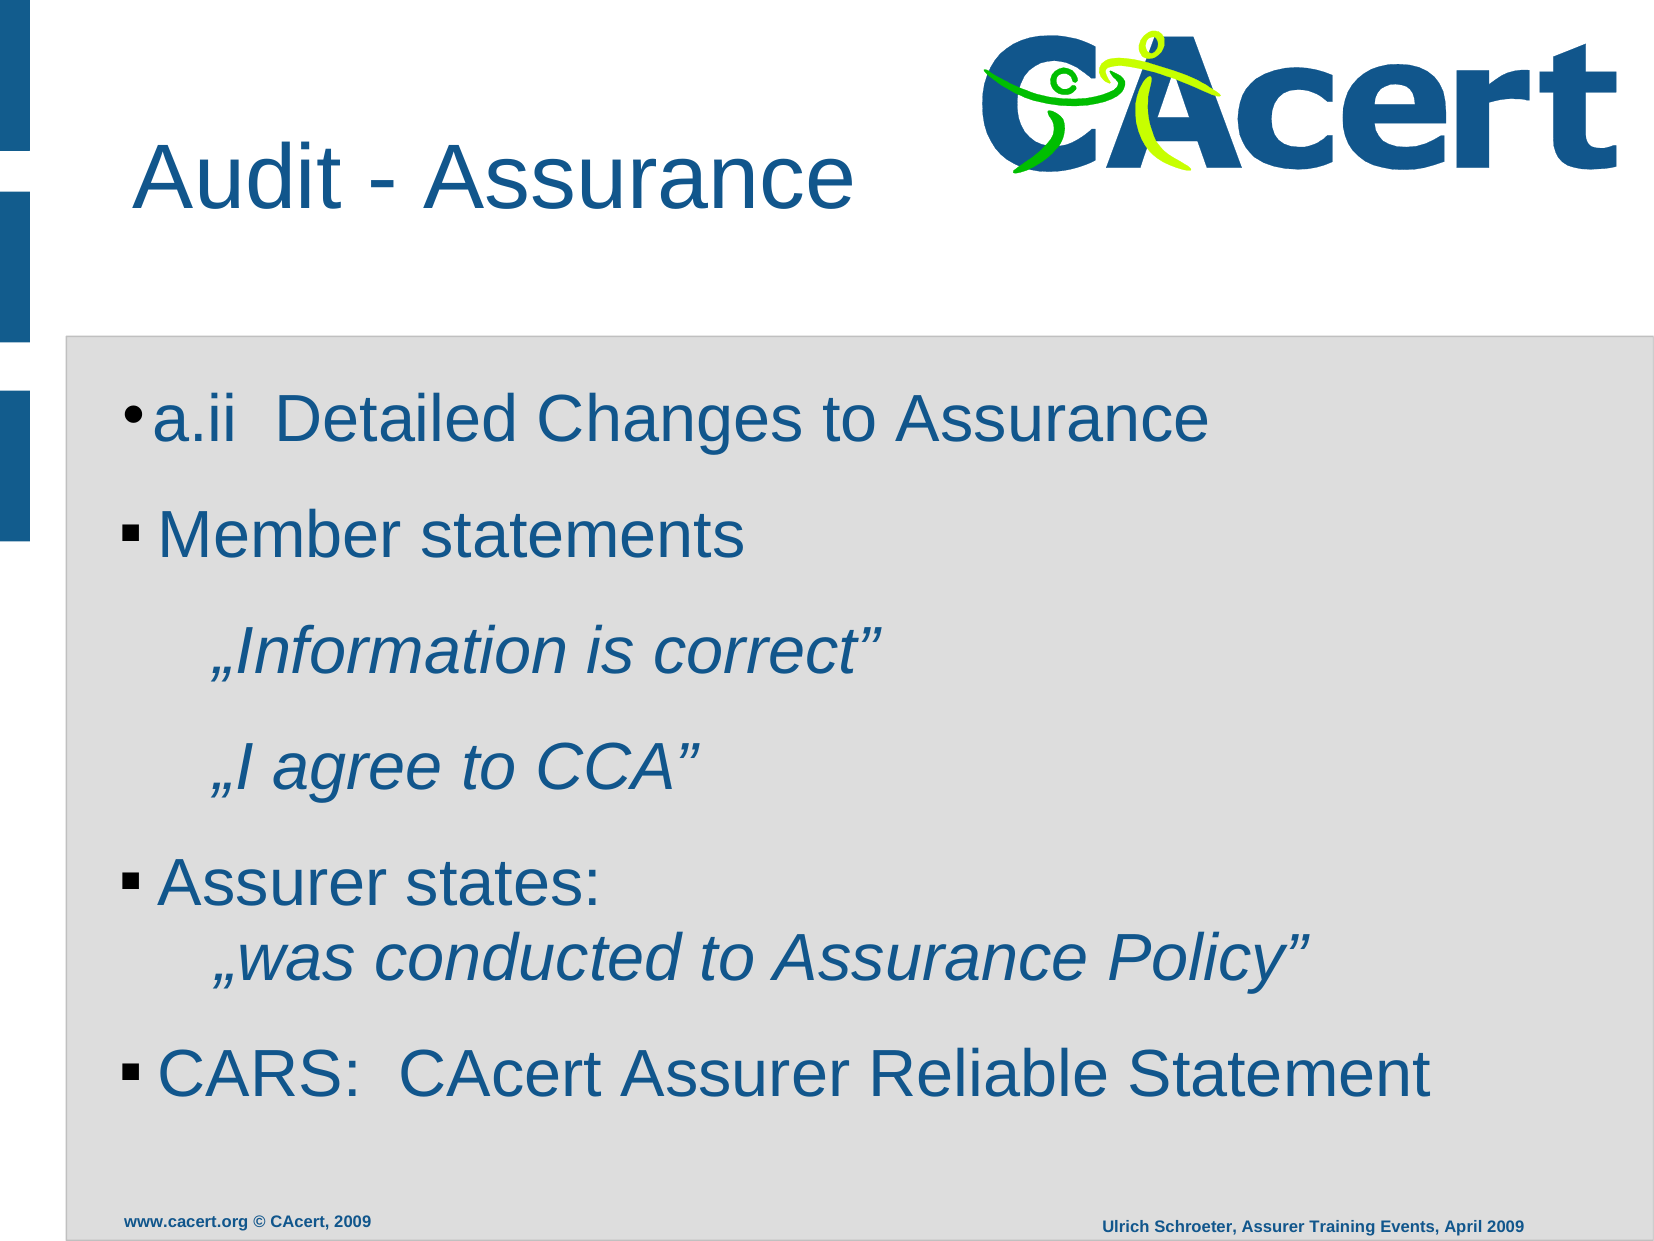

Audit - Assurance
a.ii Detailed Changes to Assurance
 Member statements
 „Information is correct”
 „I agree to CCA”
 Assurer states:
 „was conducted to Assurance Policy”
 CARS: CAcert Assurer Reliable Statement